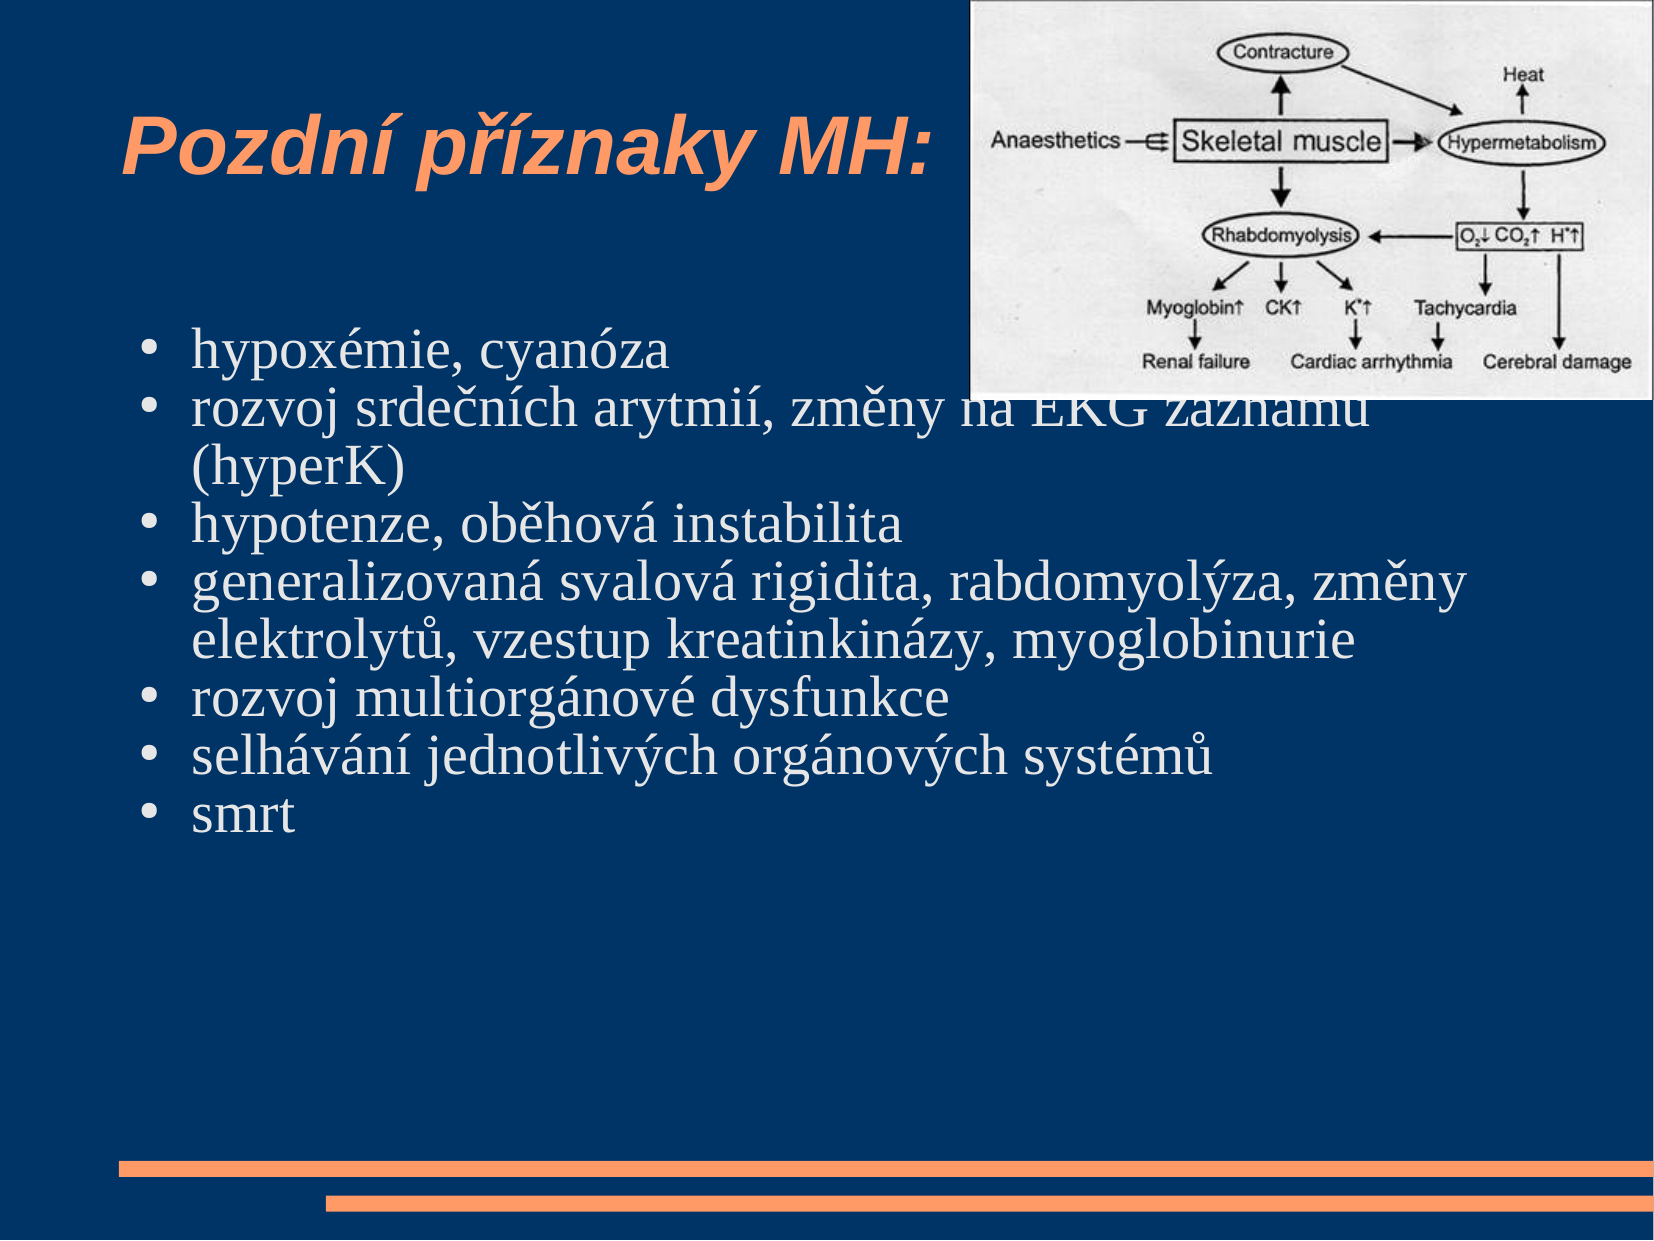

# Pozdní příznaky MH:
hypoxémie, cyanóza
rozvoj srdečních arytmií, změny na EKG záznamu (hyperK)
hypotenze, oběhová instabilita
generalizovaná svalová rigidita, rabdomyolýza, změny elektrolytů, vzestup kreatinkinázy, myoglobinurie
rozvoj multiorgánové dysfunkce
selhávání jednotlivých orgánových systémů
smrt